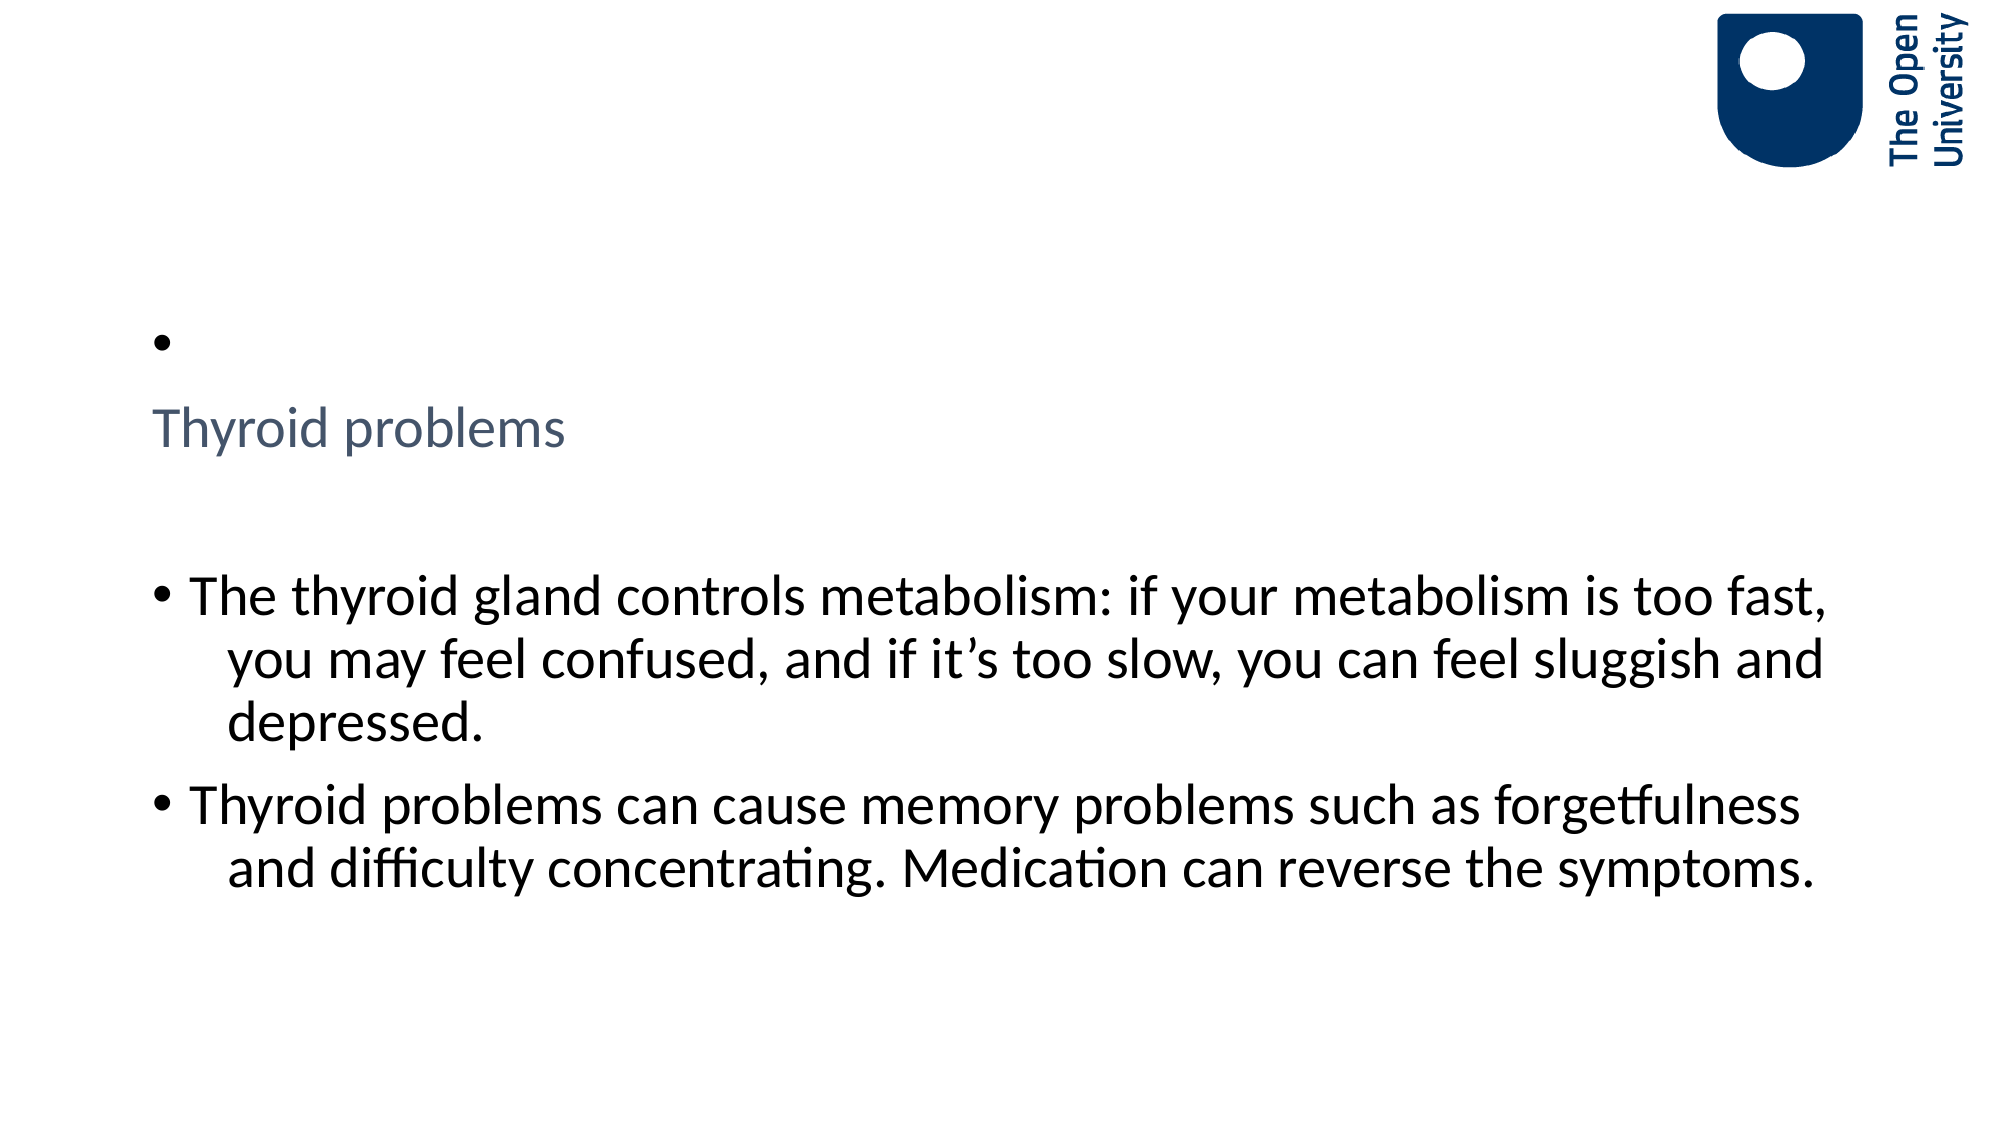

# Thyroid problems
The thyroid gland controls metabolism: if your metabolism is too fast, you may feel confused, and if it’s too slow, you can feel sluggish and depressed.
Thyroid problems can cause memory problems such as forgetfulness and difficulty concentrating. Medication can reverse the symptoms.